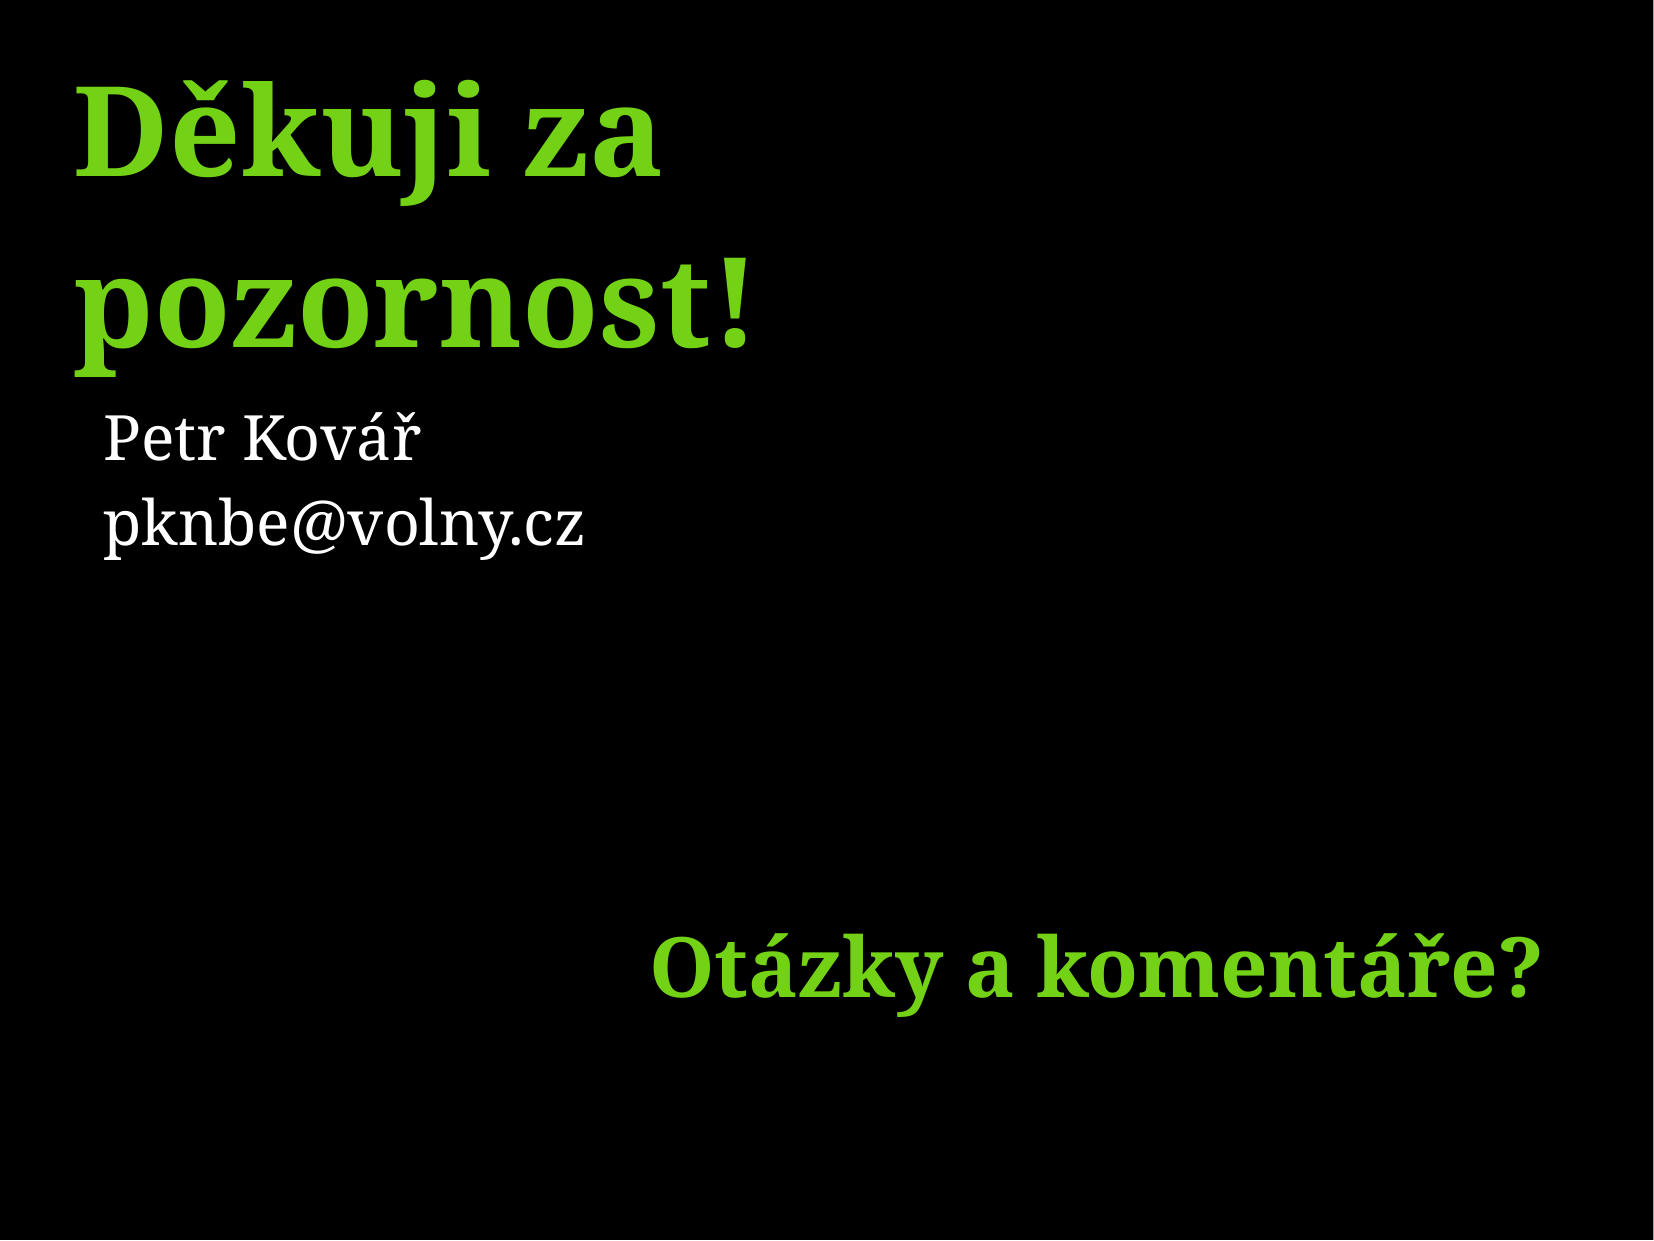

Děkuji za pozornost!
Petr Kovář
pknbe@volny.cz
Otázky a komentáře?